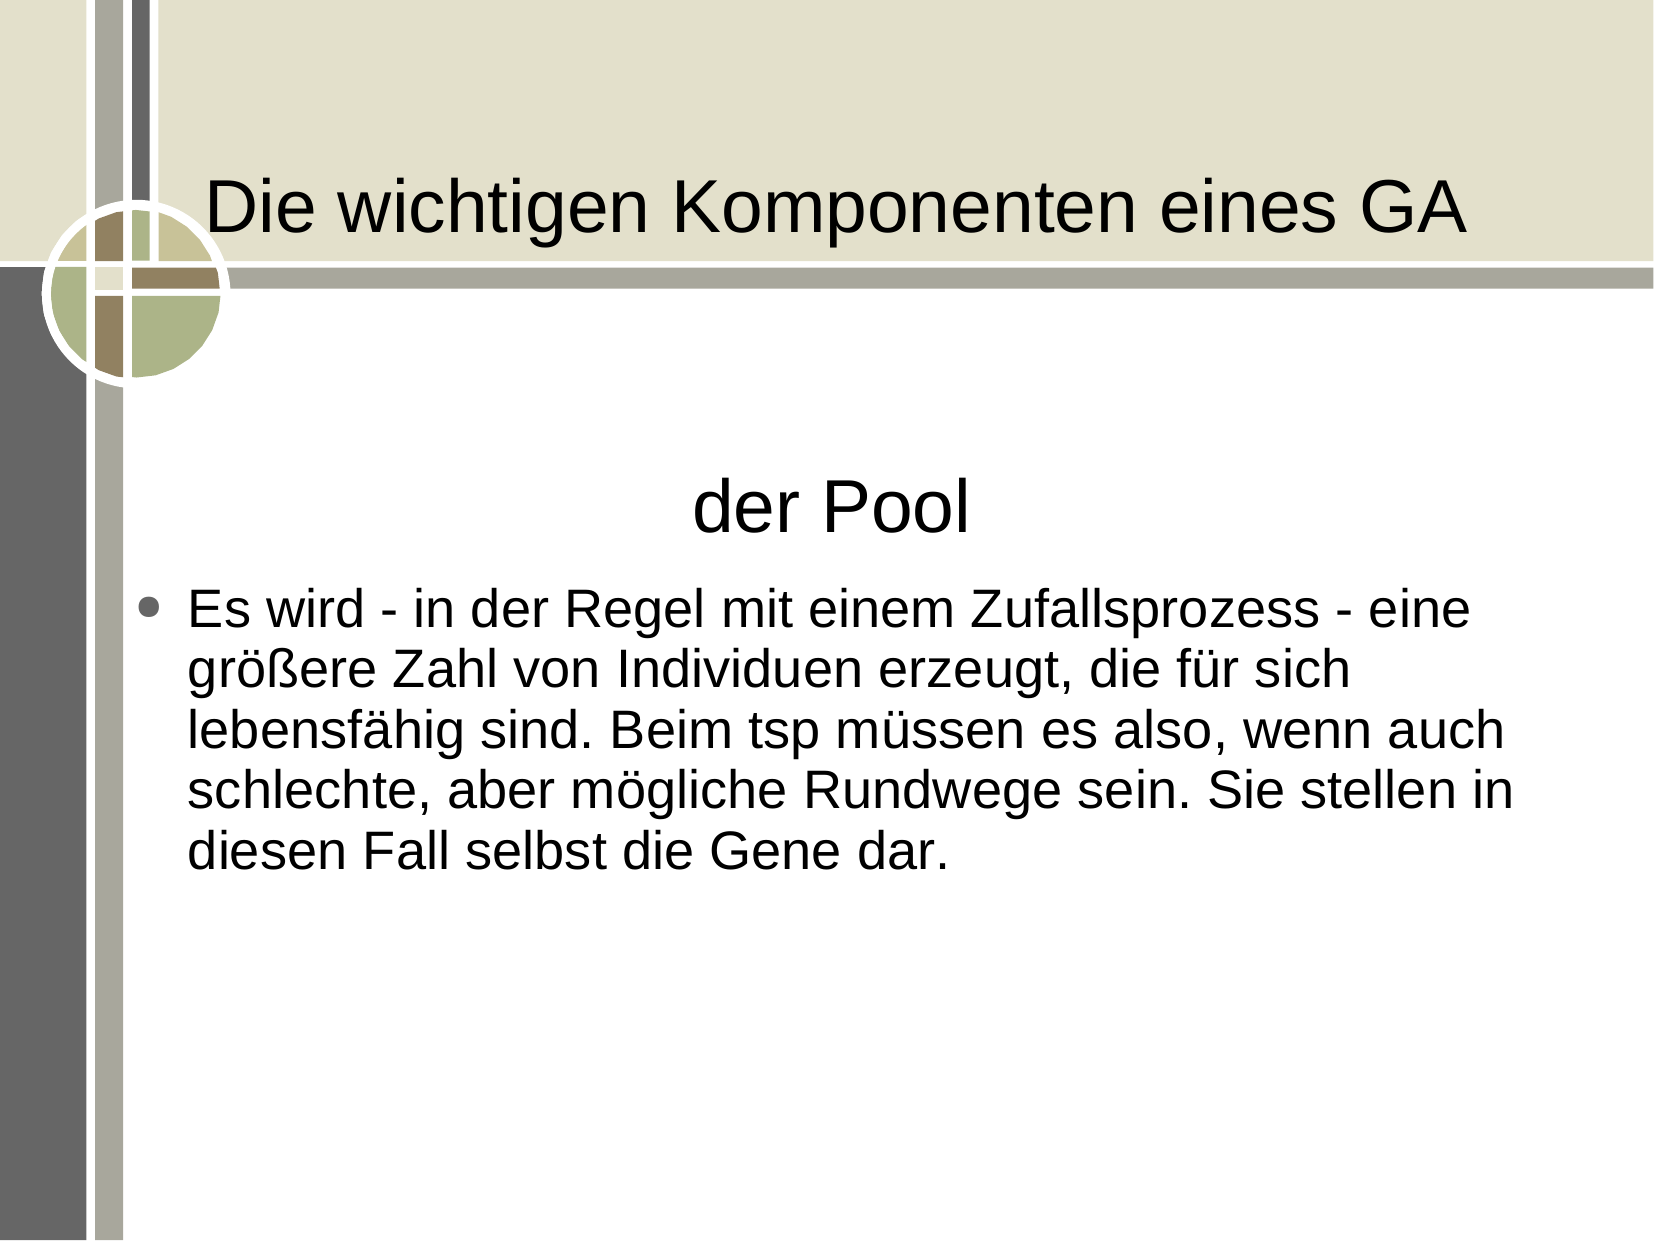

# Die wichtigen Komponenten eines GA
der Pool
Es wird - in der Regel mit einem Zufallsprozess - eine größere Zahl von Individuen erzeugt, die für sich lebensfähig sind. Beim tsp müssen es also, wenn auch schlechte, aber mögliche Rundwege sein. Sie stellen in diesen Fall selbst die Gene dar.